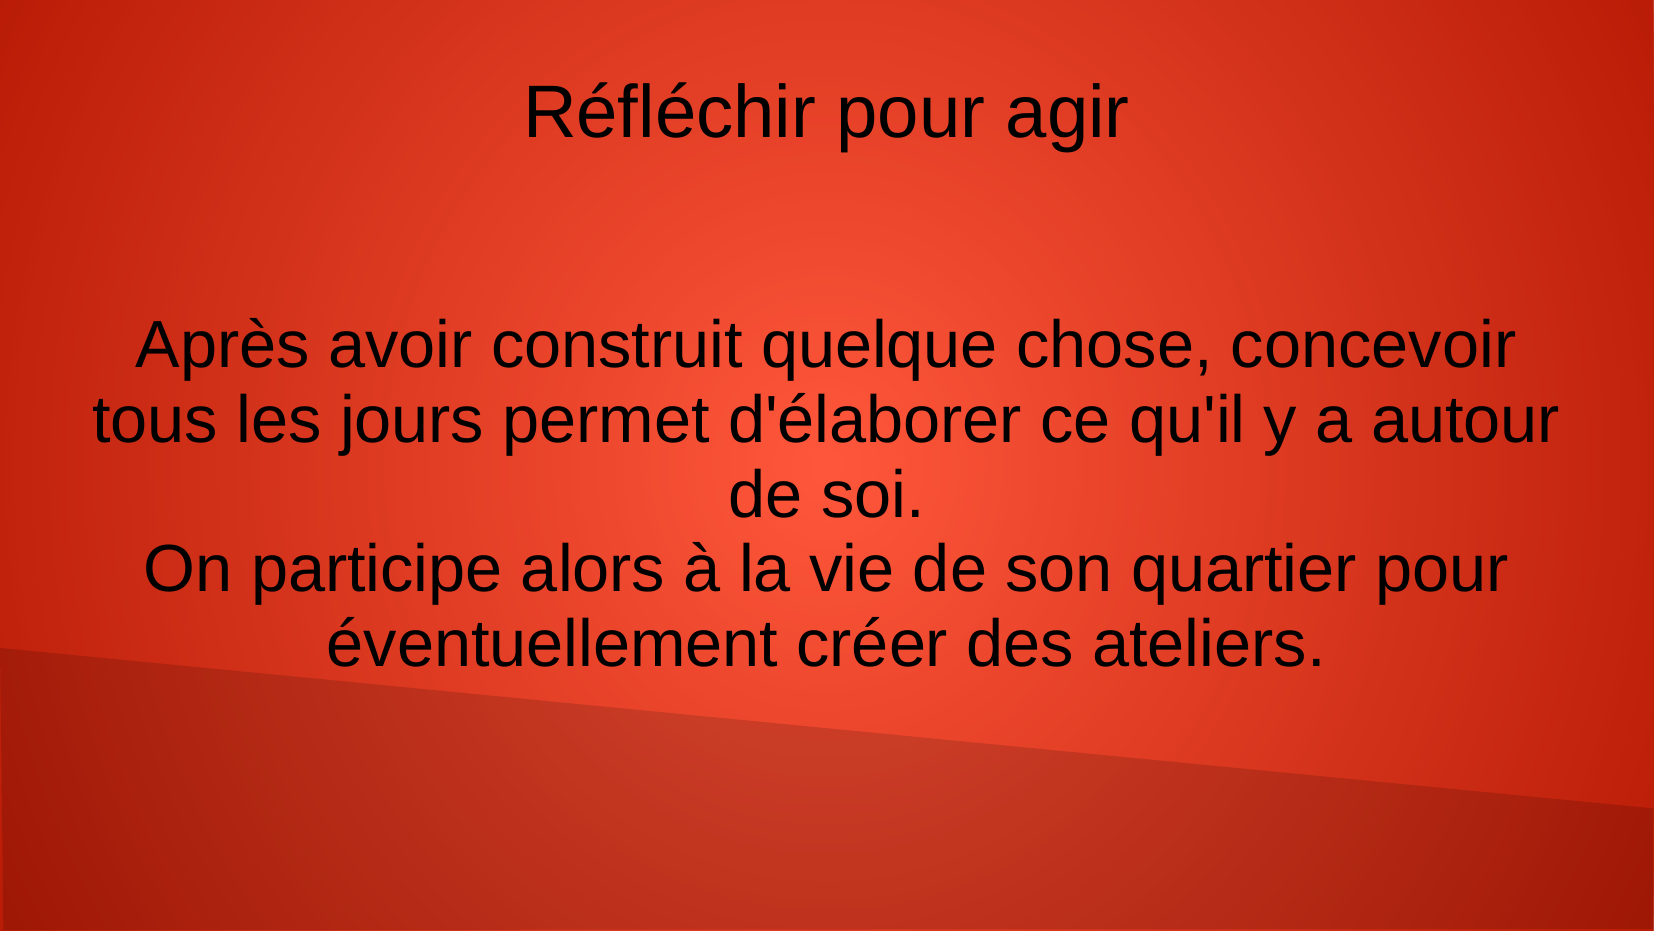

# Réfléchir pour agir
Après avoir construit quelque chose, concevoir tous les jours permet d'élaborer ce qu'il y a autour de soi.
On participe alors à la vie de son quartier pour éventuellement créer des ateliers.